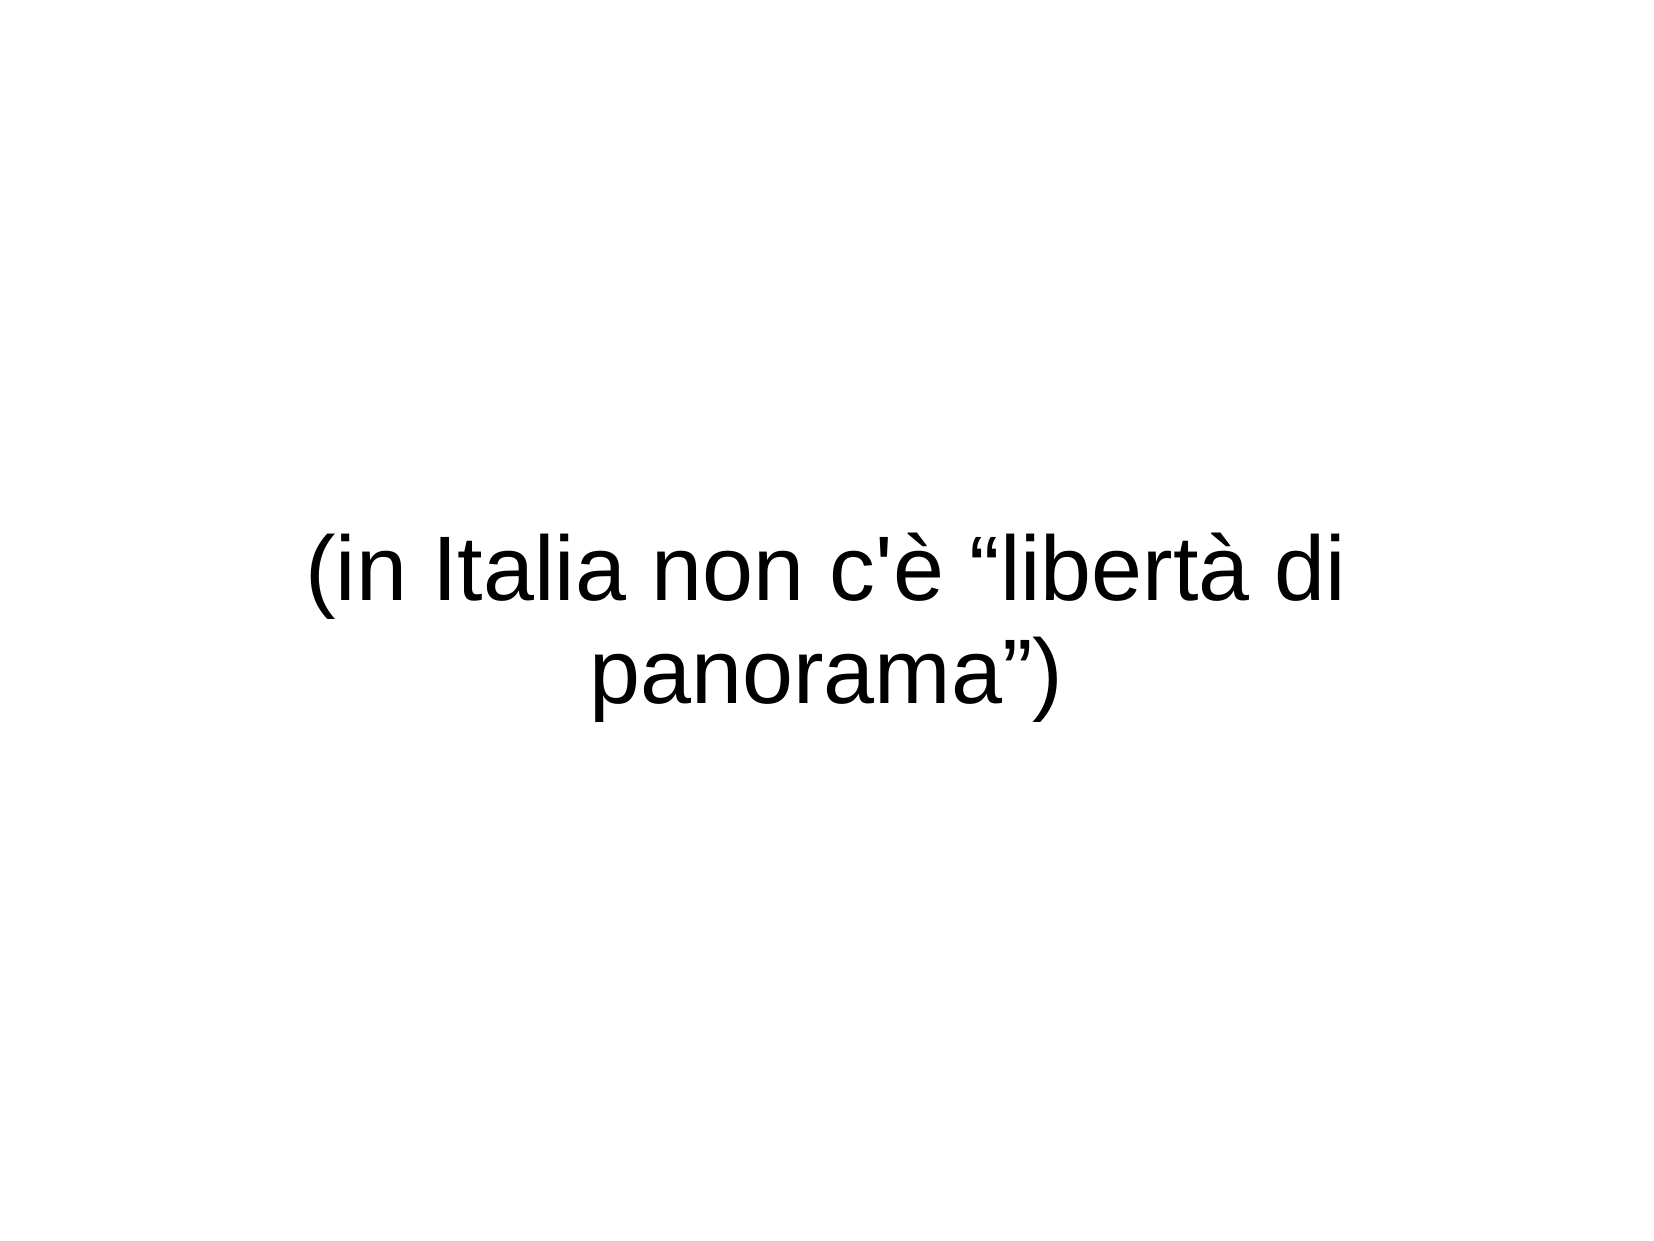

# (in Italia non c'è “libertà di panorama”)